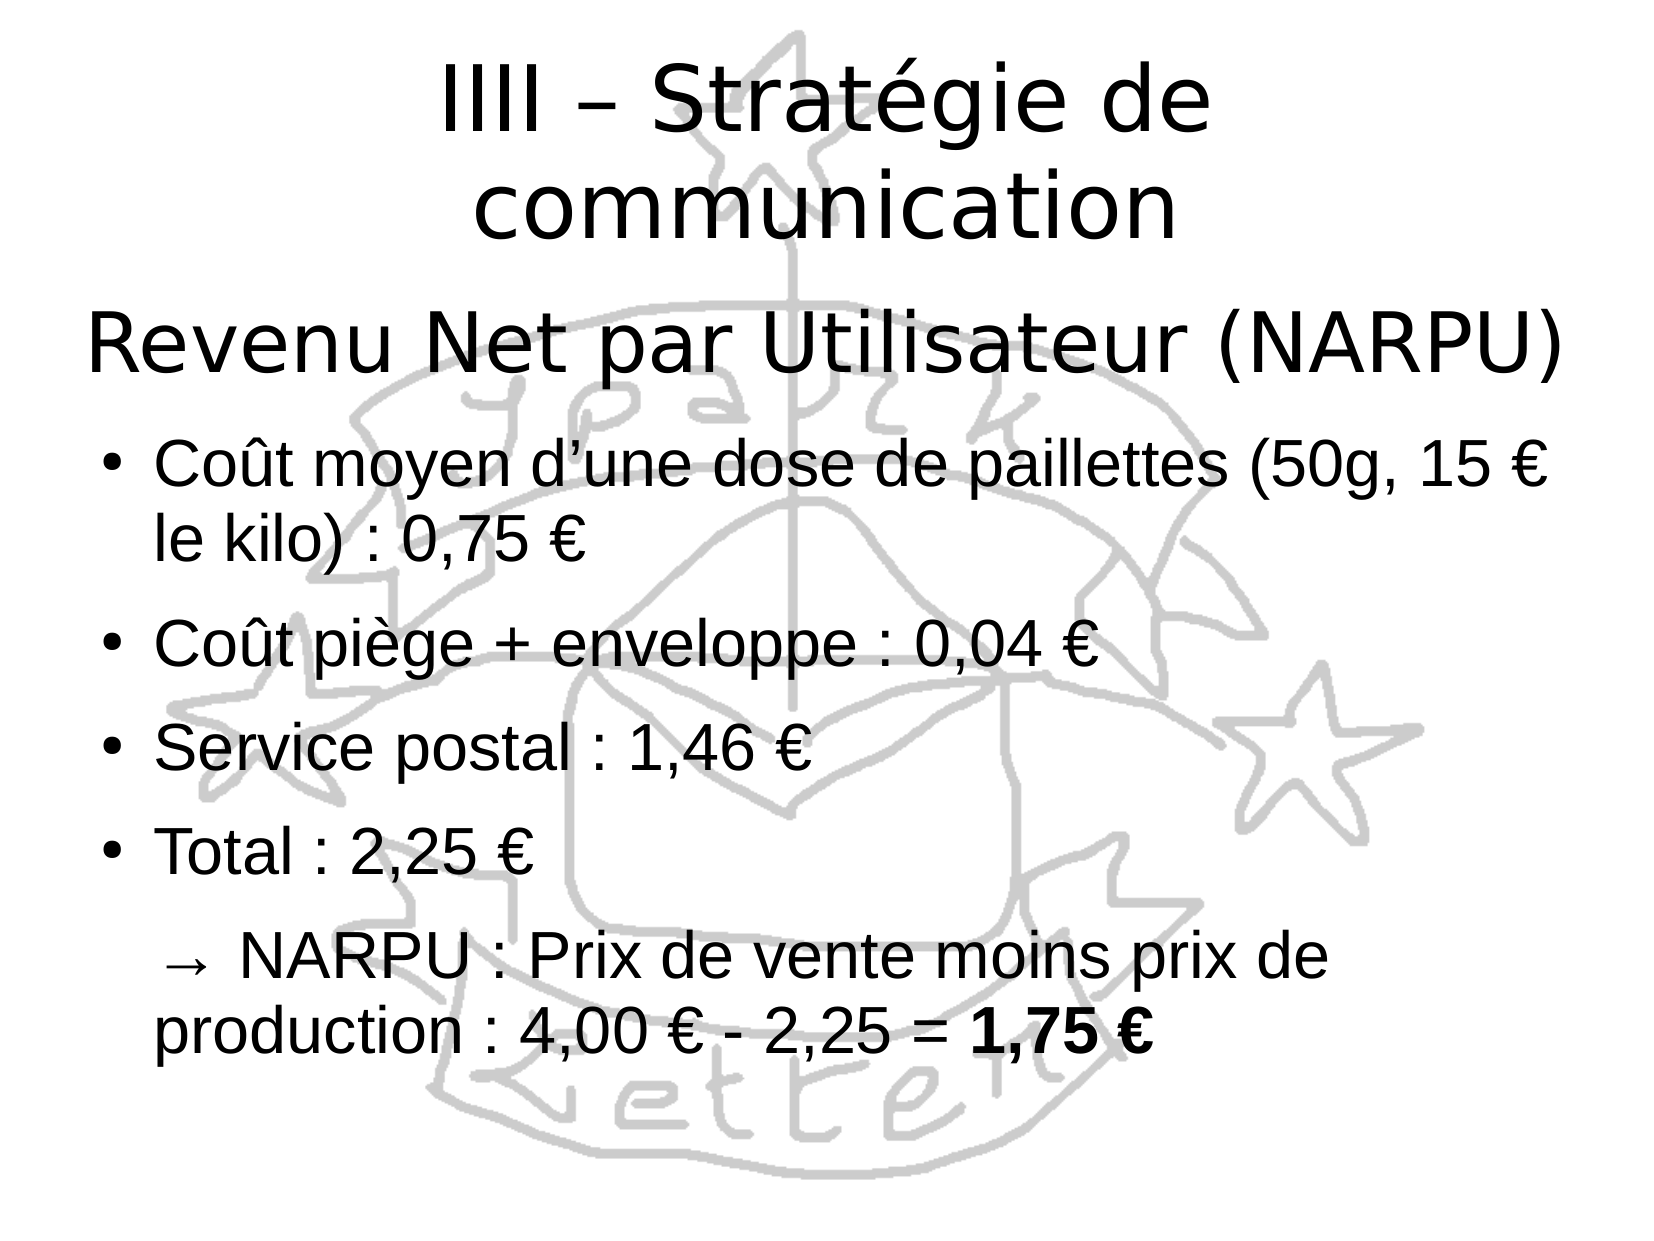

# IIII – Stratégie de communication
Revenu Net par Utilisateur (NARPU)
Coût moyen d’une dose de paillettes (50g, 15 € le kilo) : 0,75 €
Coût piège + enveloppe : 0,04 €
Service postal : 1,46 €
Total : 2,25 €
→ NARPU : Prix de vente moins prix de production : 4,00 € - 2,25 = 1,75 €